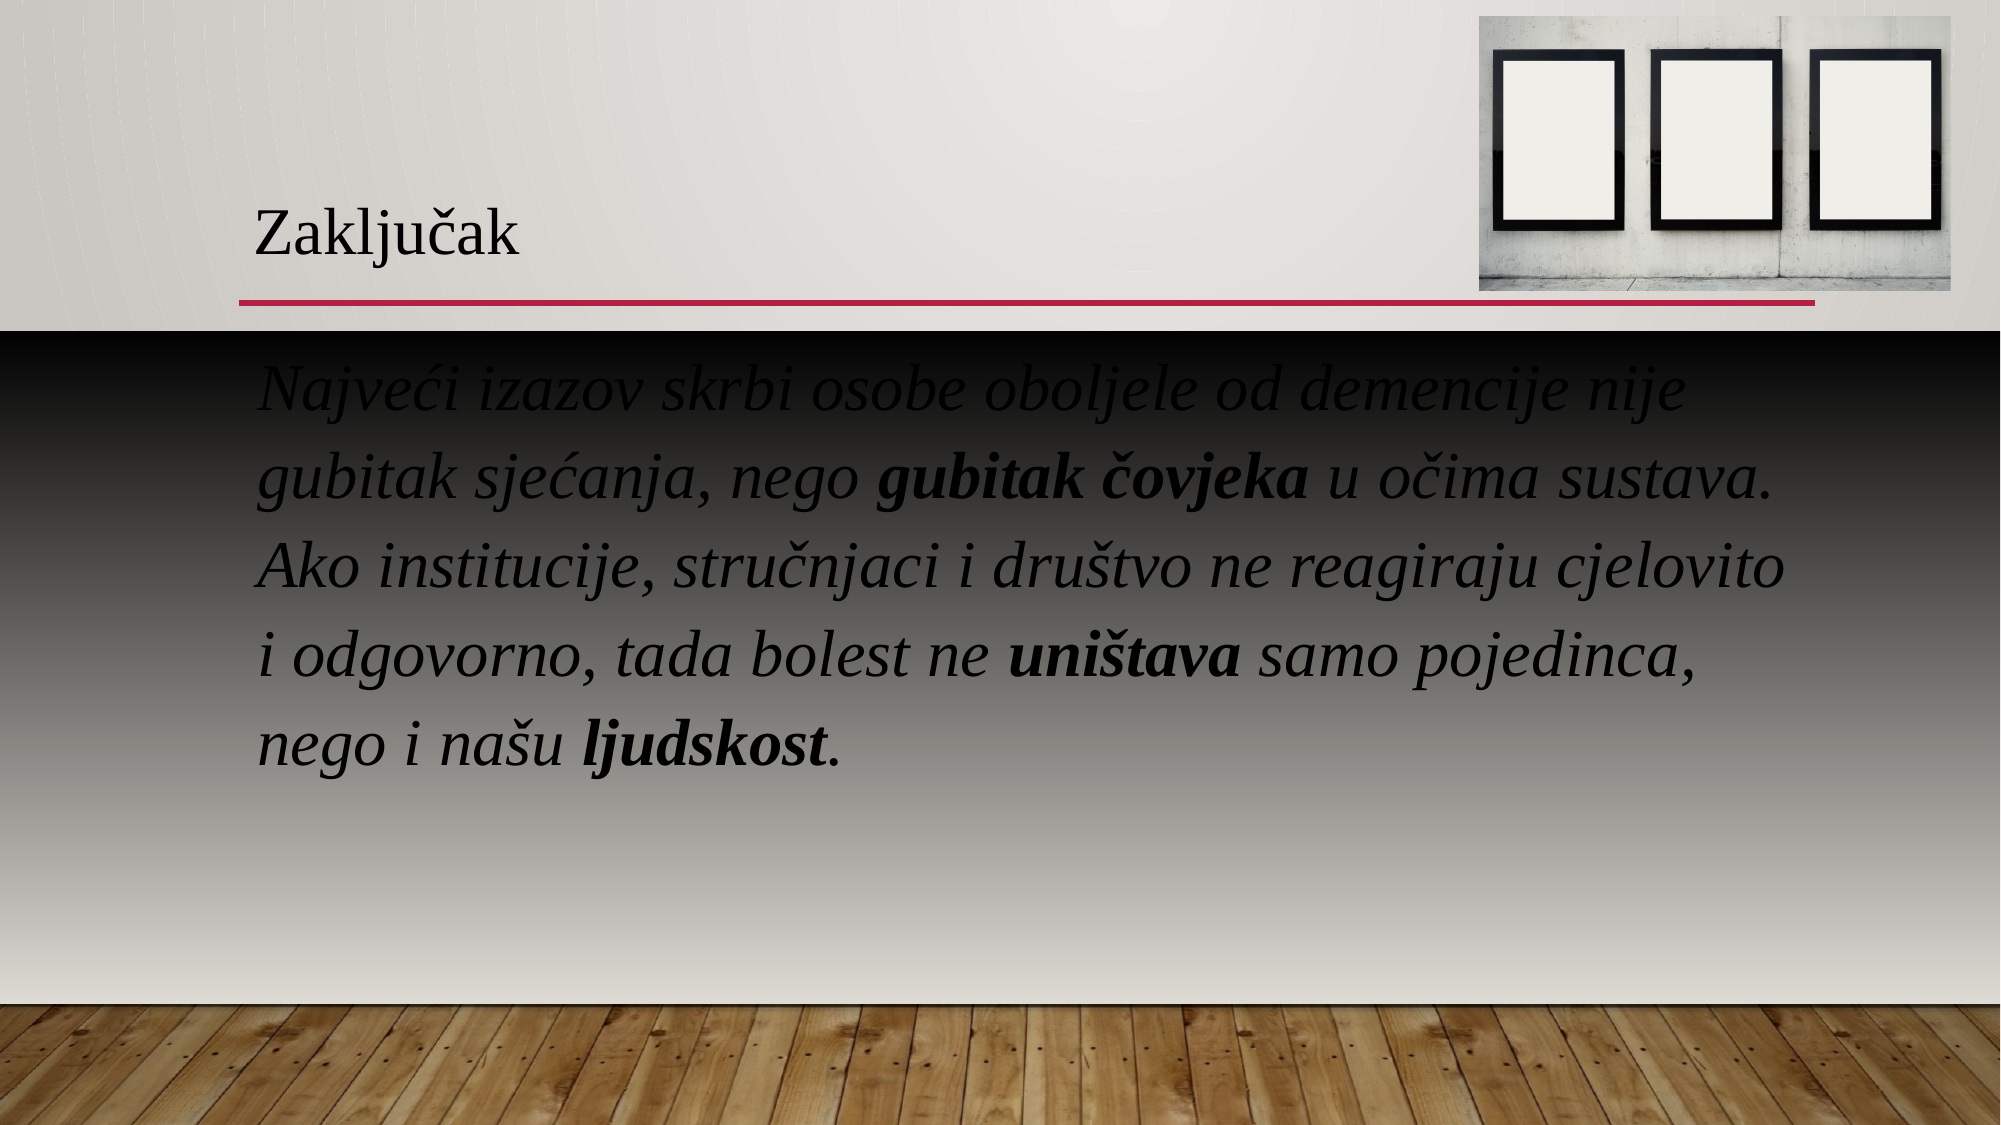

Zaključak
# Najveći izazov skrbi osobe oboljele od demencije nije gubitak sjećanja, nego gubitak čovjeka u očima sustava. Ako institucije, stručnjaci i društvo ne reagiraju cjelovito i odgovorno, tada bolest ne uništava samo pojedinca, nego i našu ljudskost.